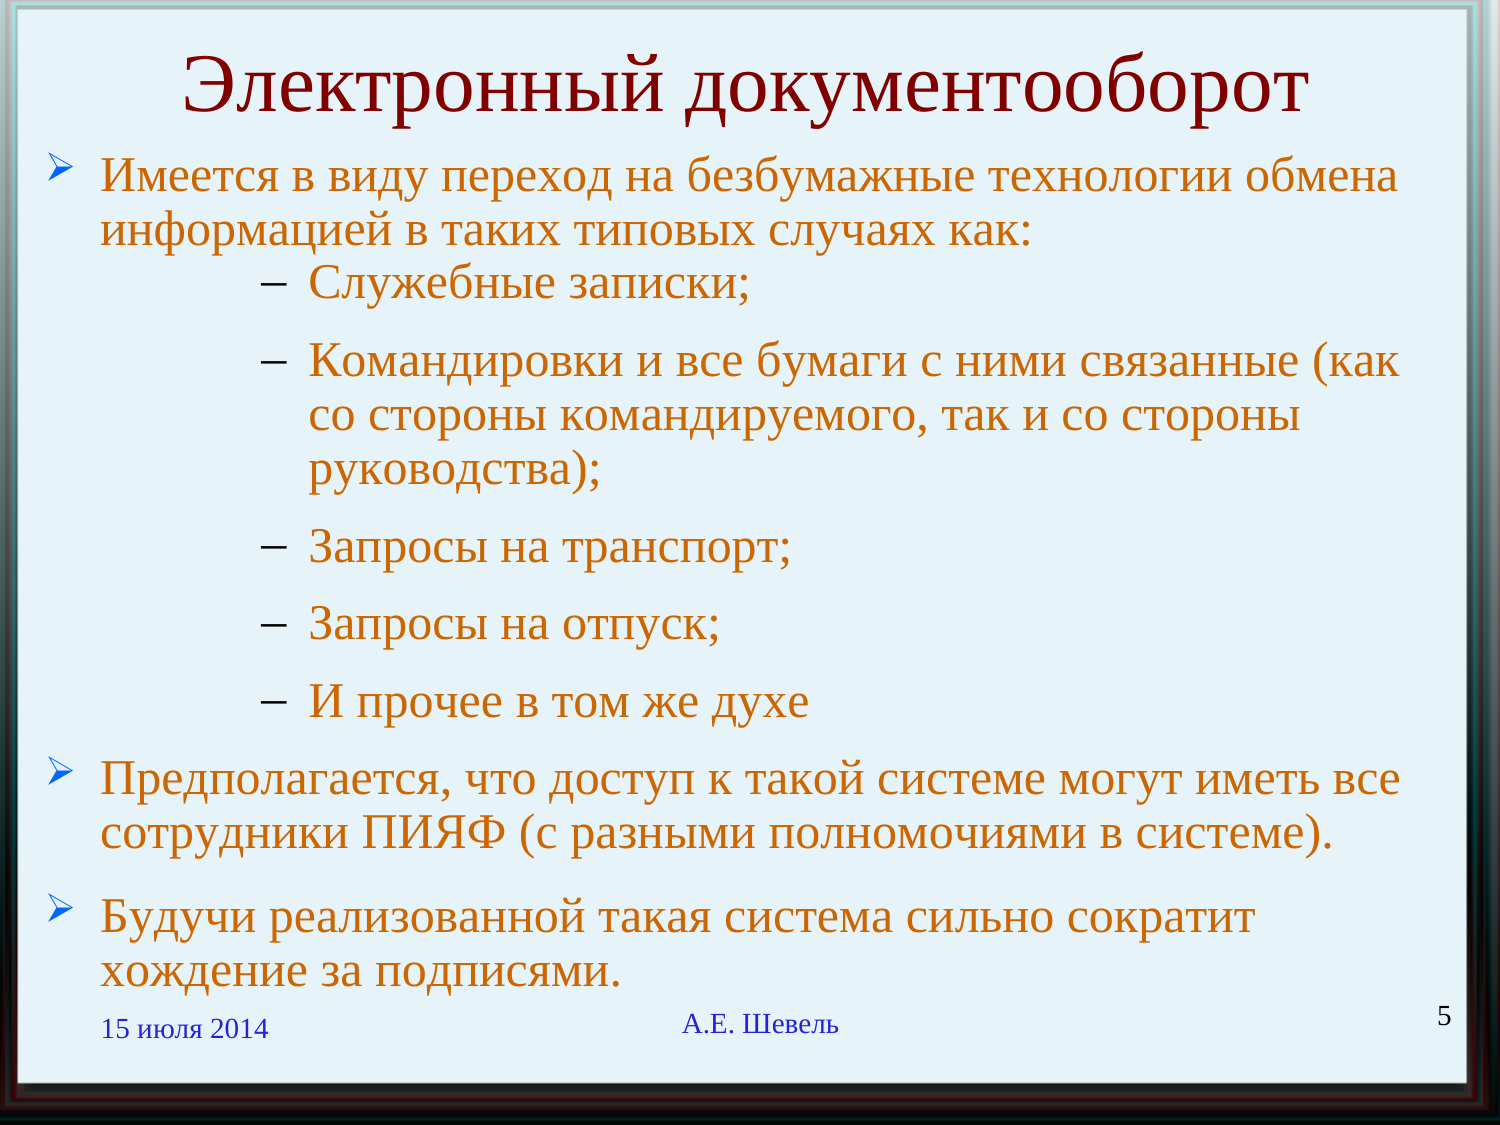

# Электронный документооборот
Имеется в виду переход на безбумажные технологии обмена информацией в таких типовых случаях как:
Служебные записки;
Командировки и все бумаги с ними связанные (как со стороны командируемого, так и со стороны руководства);
Запросы на транспорт;
Запросы на отпуск;
И прочее в том же духе
Предполагается, что доступ к такой системе могут иметь все сотрудники ПИЯФ (с разными полномочиями в системе).
Будучи реализованной такая система сильно сократит хождение за подписями.
5